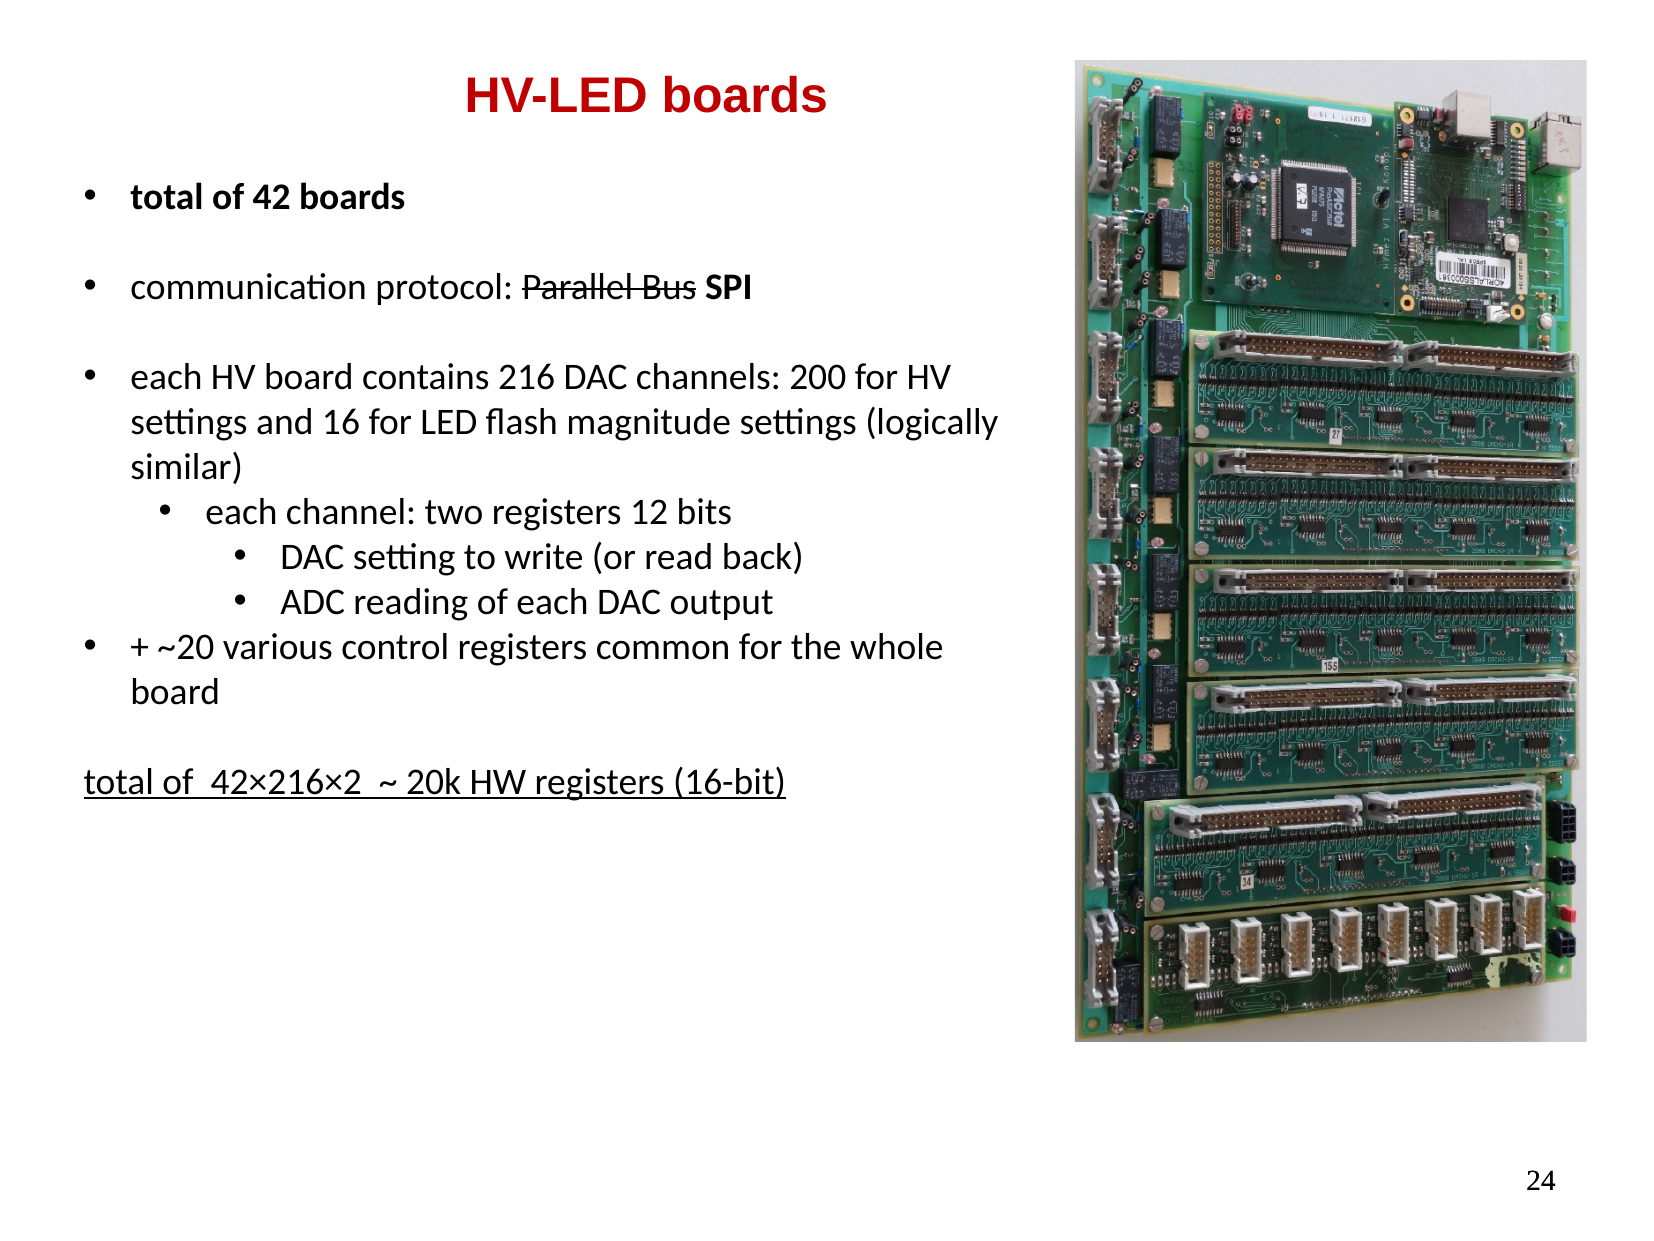

HV-LED boards
total of 42 boards
communication protocol: Parallel Bus SPI
each HV board contains 216 DAC channels: 200 for HV settings and 16 for LED flash magnitude settings (logically similar)
each channel: two registers 12 bits
DAC setting to write (or read back)
ADC reading of each DAC output
+ ~20 various control registers common for the whole board
total of 42×216×2 ~ 20k HW registers (16-bit)
24